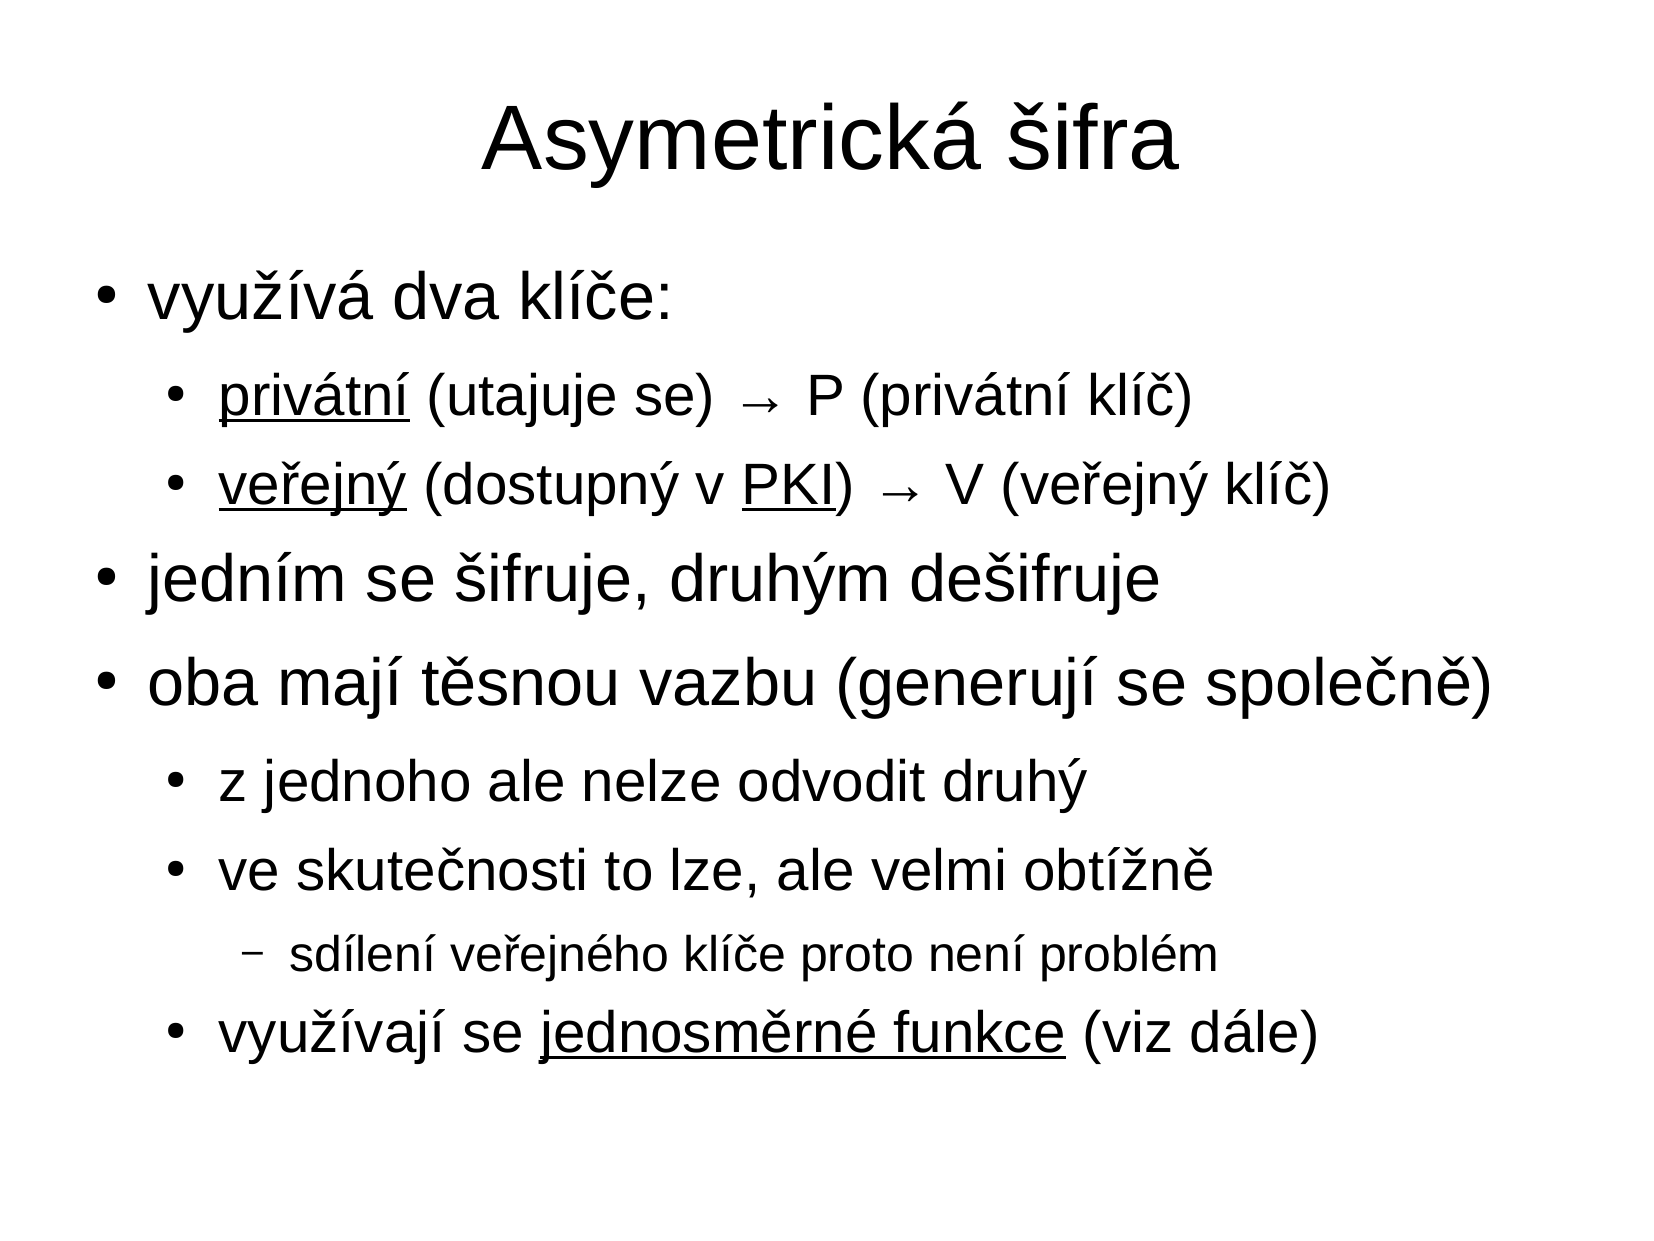

# Asymetrická šifra
využívá dva klíče:
privátní (utajuje se) → P (privátní klíč)
veřejný (dostupný v PKI) → V (veřejný klíč)
jedním se šifruje, druhým dešifruje
oba mají těsnou vazbu (generují se společně)
z jednoho ale nelze odvodit druhý
ve skutečnosti to lze, ale velmi obtížně
sdílení veřejného klíče proto není problém
využívají se jednosměrné funkce (viz dále)